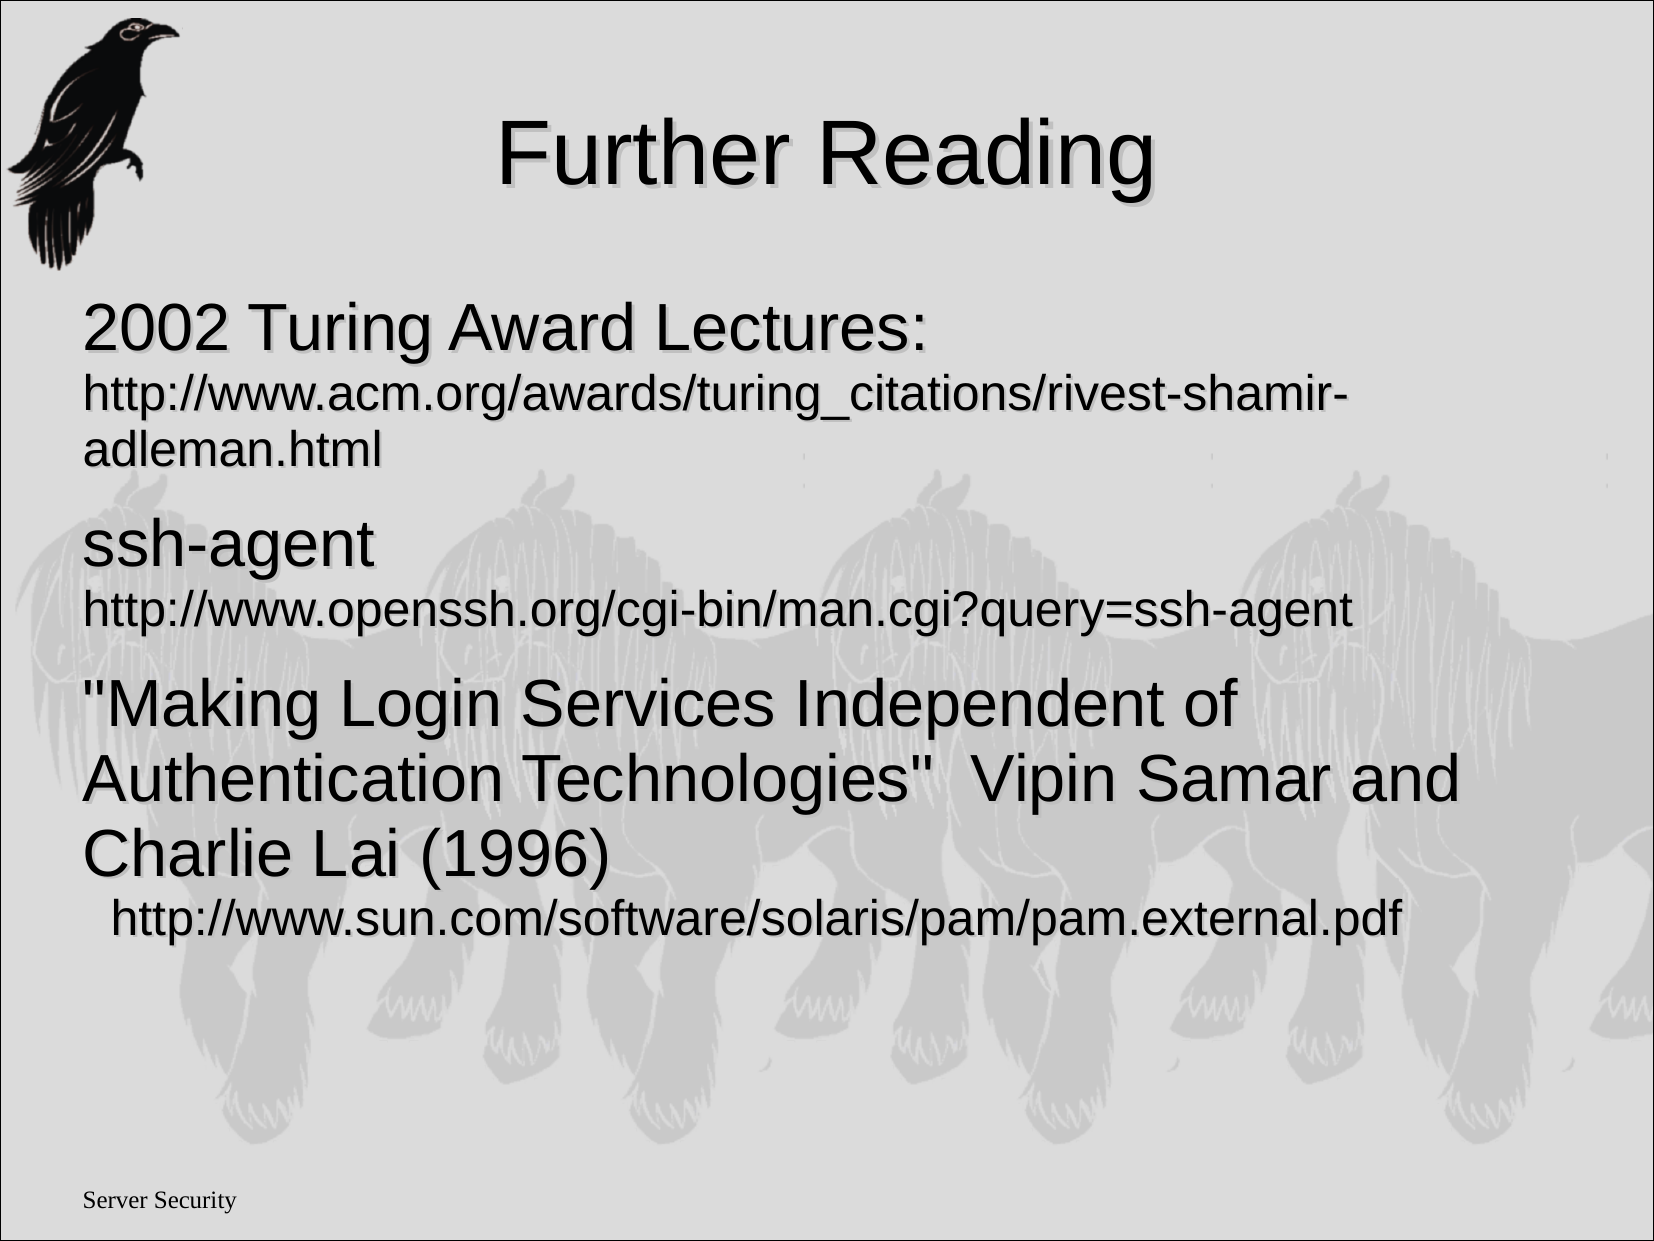

# Further Reading
2002 Turing Award Lectures:
http://www.acm.org/awards/turing_citations/rivest-shamir-adleman.html
ssh-agent
http://www.openssh.org/cgi-bin/man.cgi?query=ssh-agent
"Making Login Services Independent of Authentication Technologies" Vipin Samar and Charlie Lai (1996)
 http://www.sun.com/software/solaris/pam/pam.external.pdf